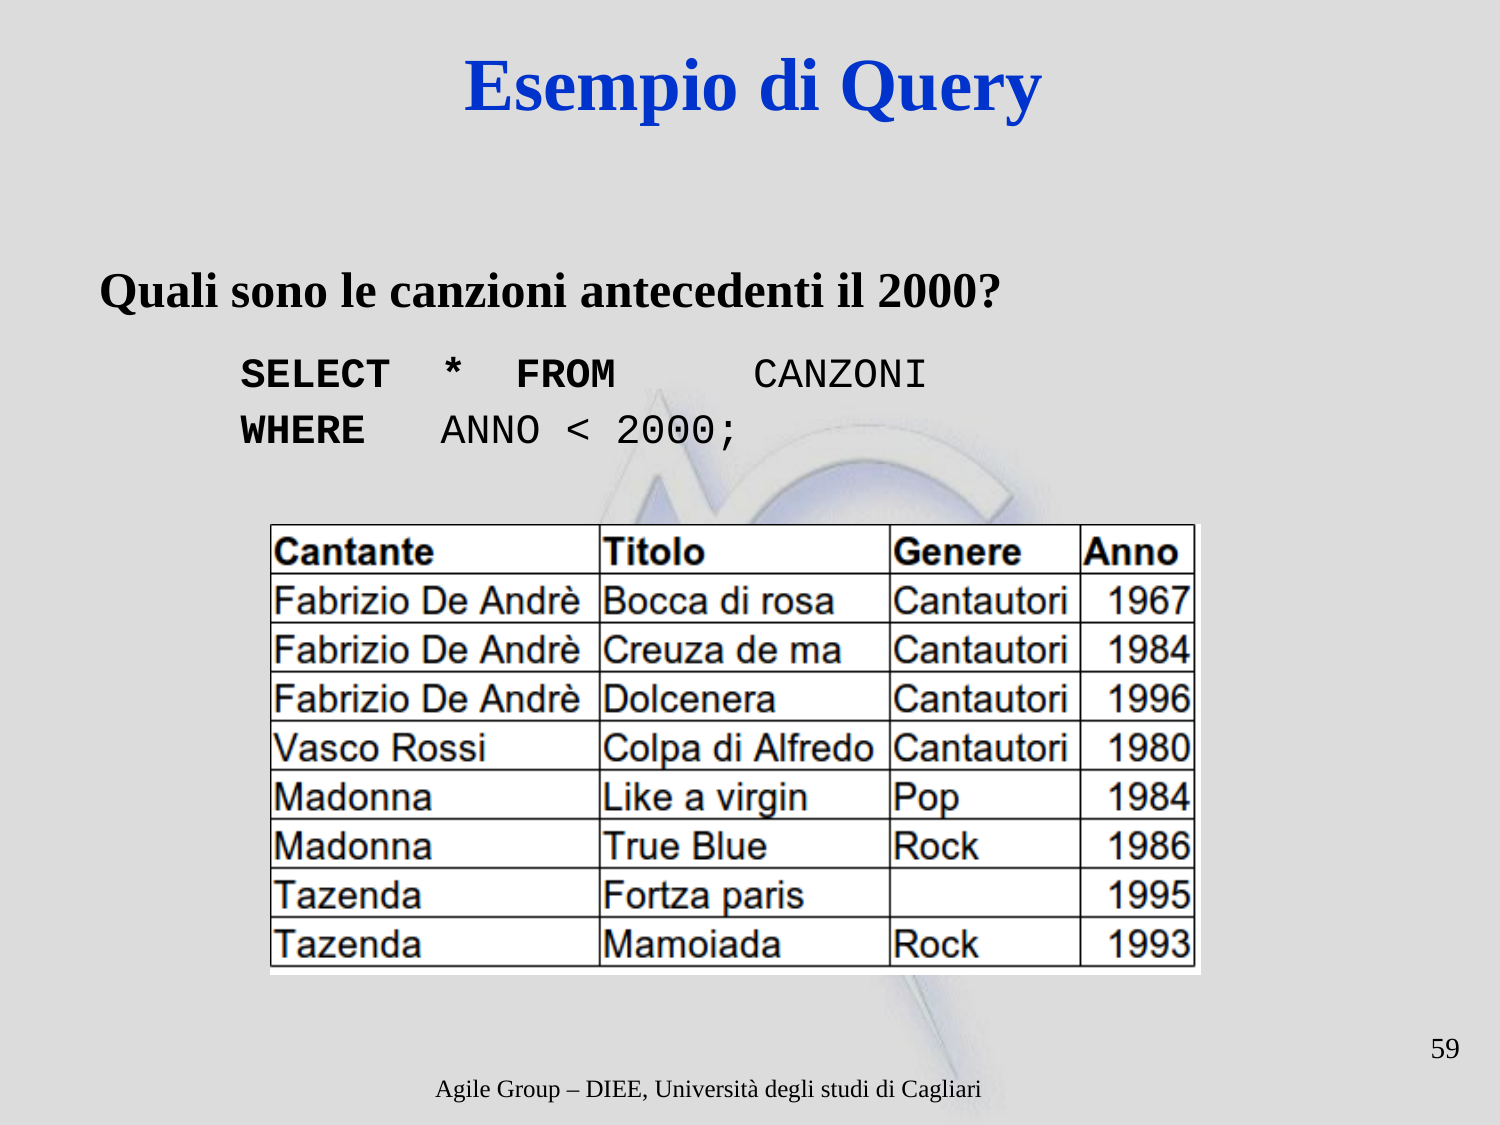

# Esempio di Query
Quali sono le canzioni antecedenti il 2000?
SELECT * FROM	 CANZONI
WHERE ANNO < 2000;
59